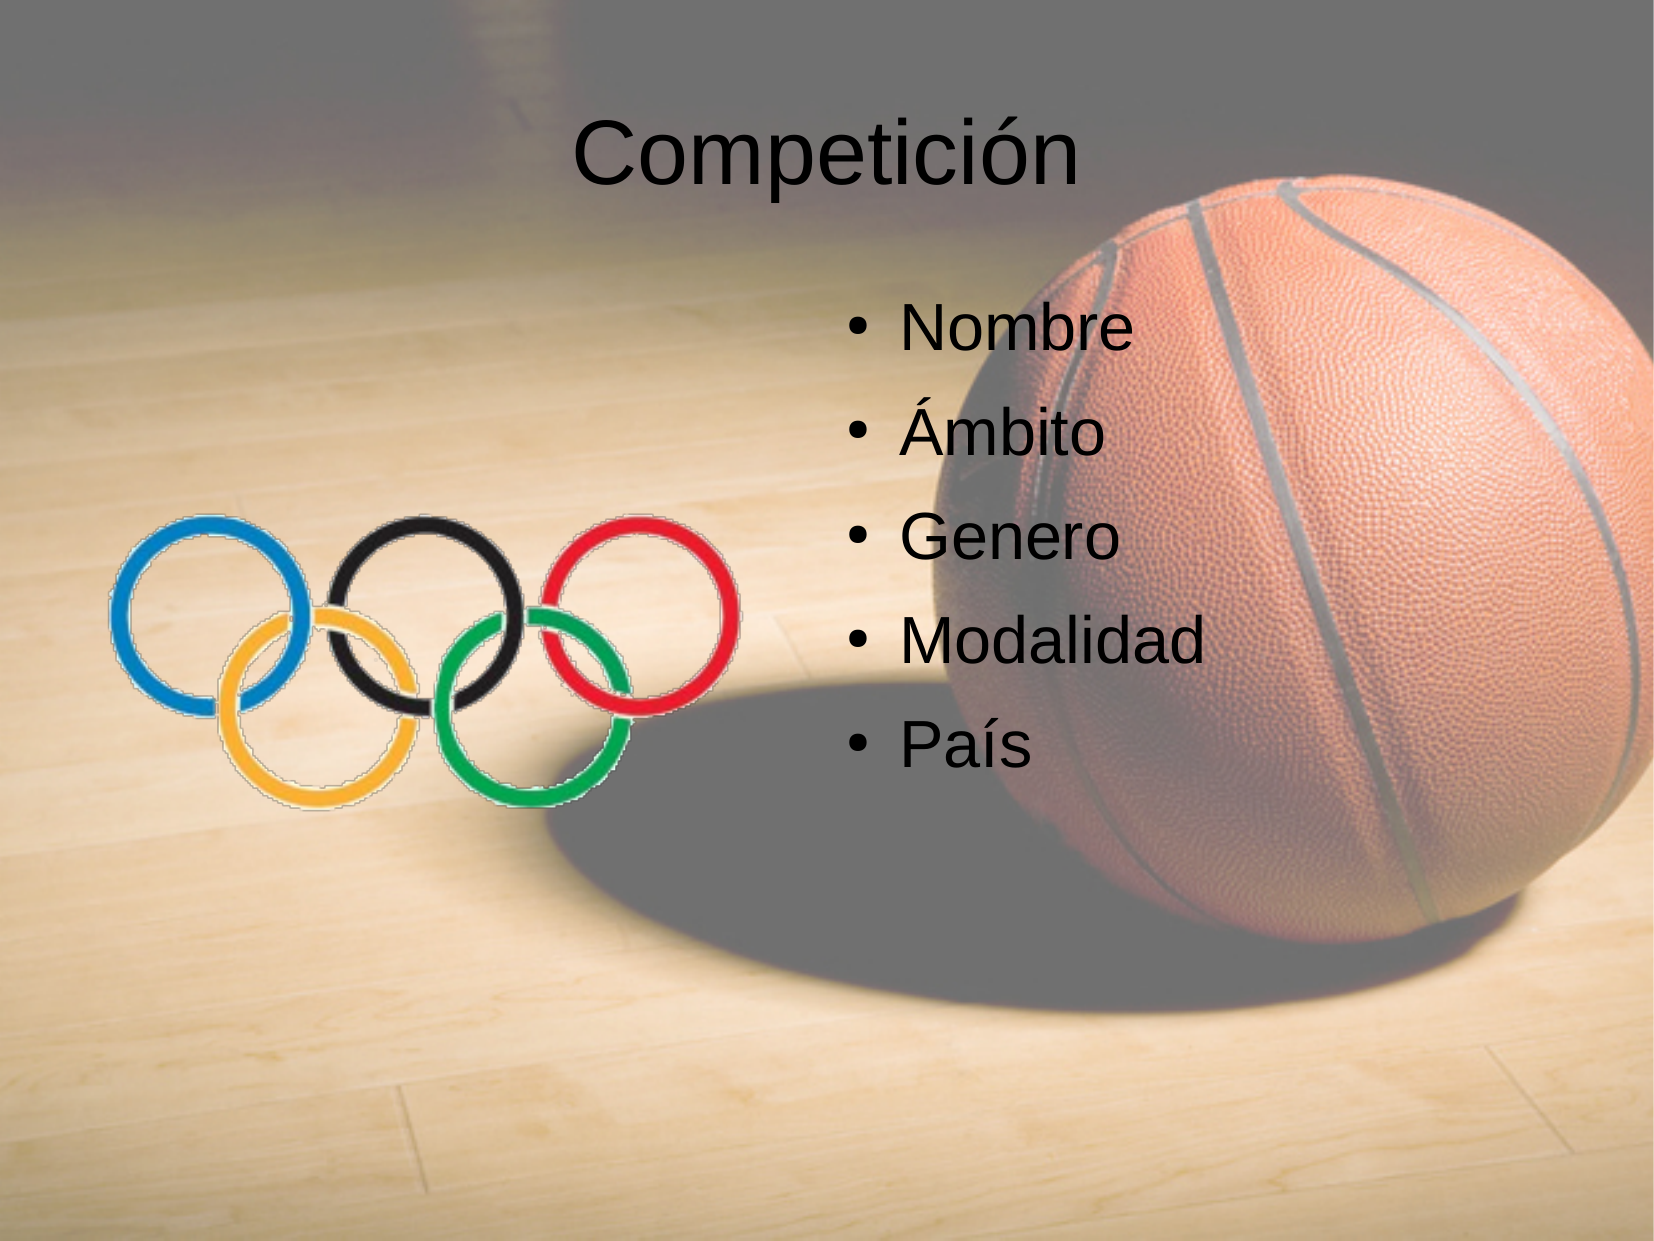

# Competición
Nombre
Ámbito
Genero
Modalidad
País